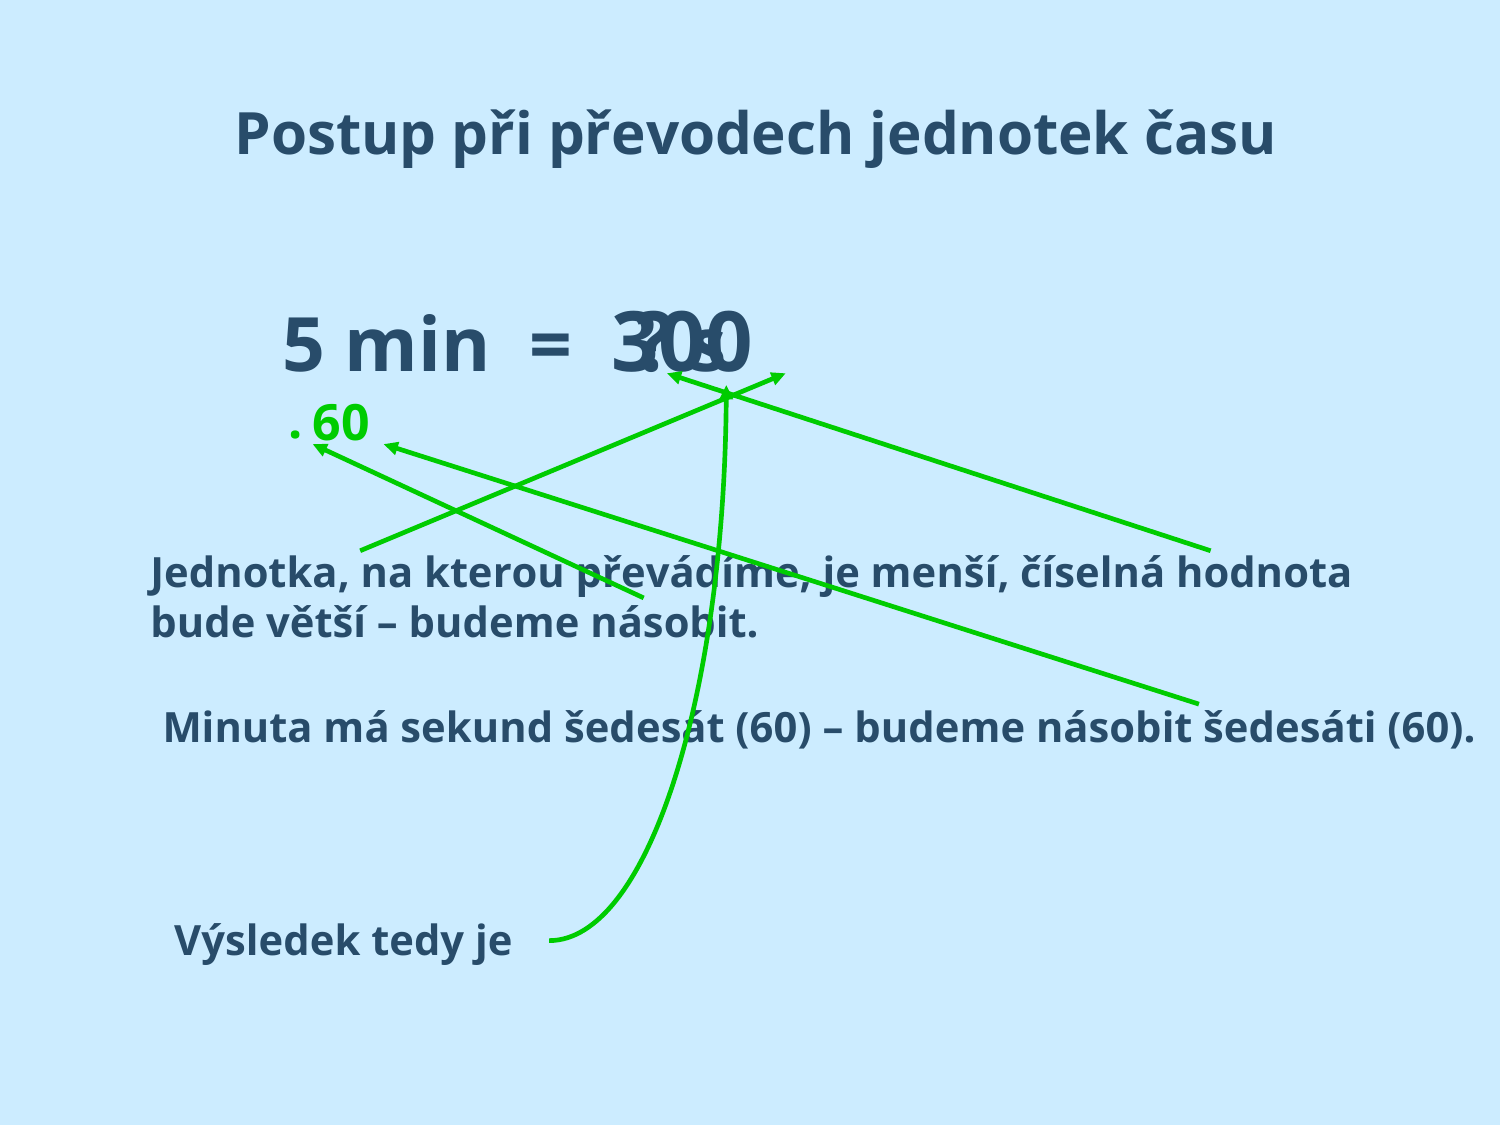

Postup při převodech jednotek času
5 min = s
300
?
 .
 60
Jednotka, na kterou převádíme, je menší, číselná hodnota bude větší – budeme násobit.
Minuta má sekund šedesát (60) – budeme násobit šedesáti (60).
Výsledek tedy je